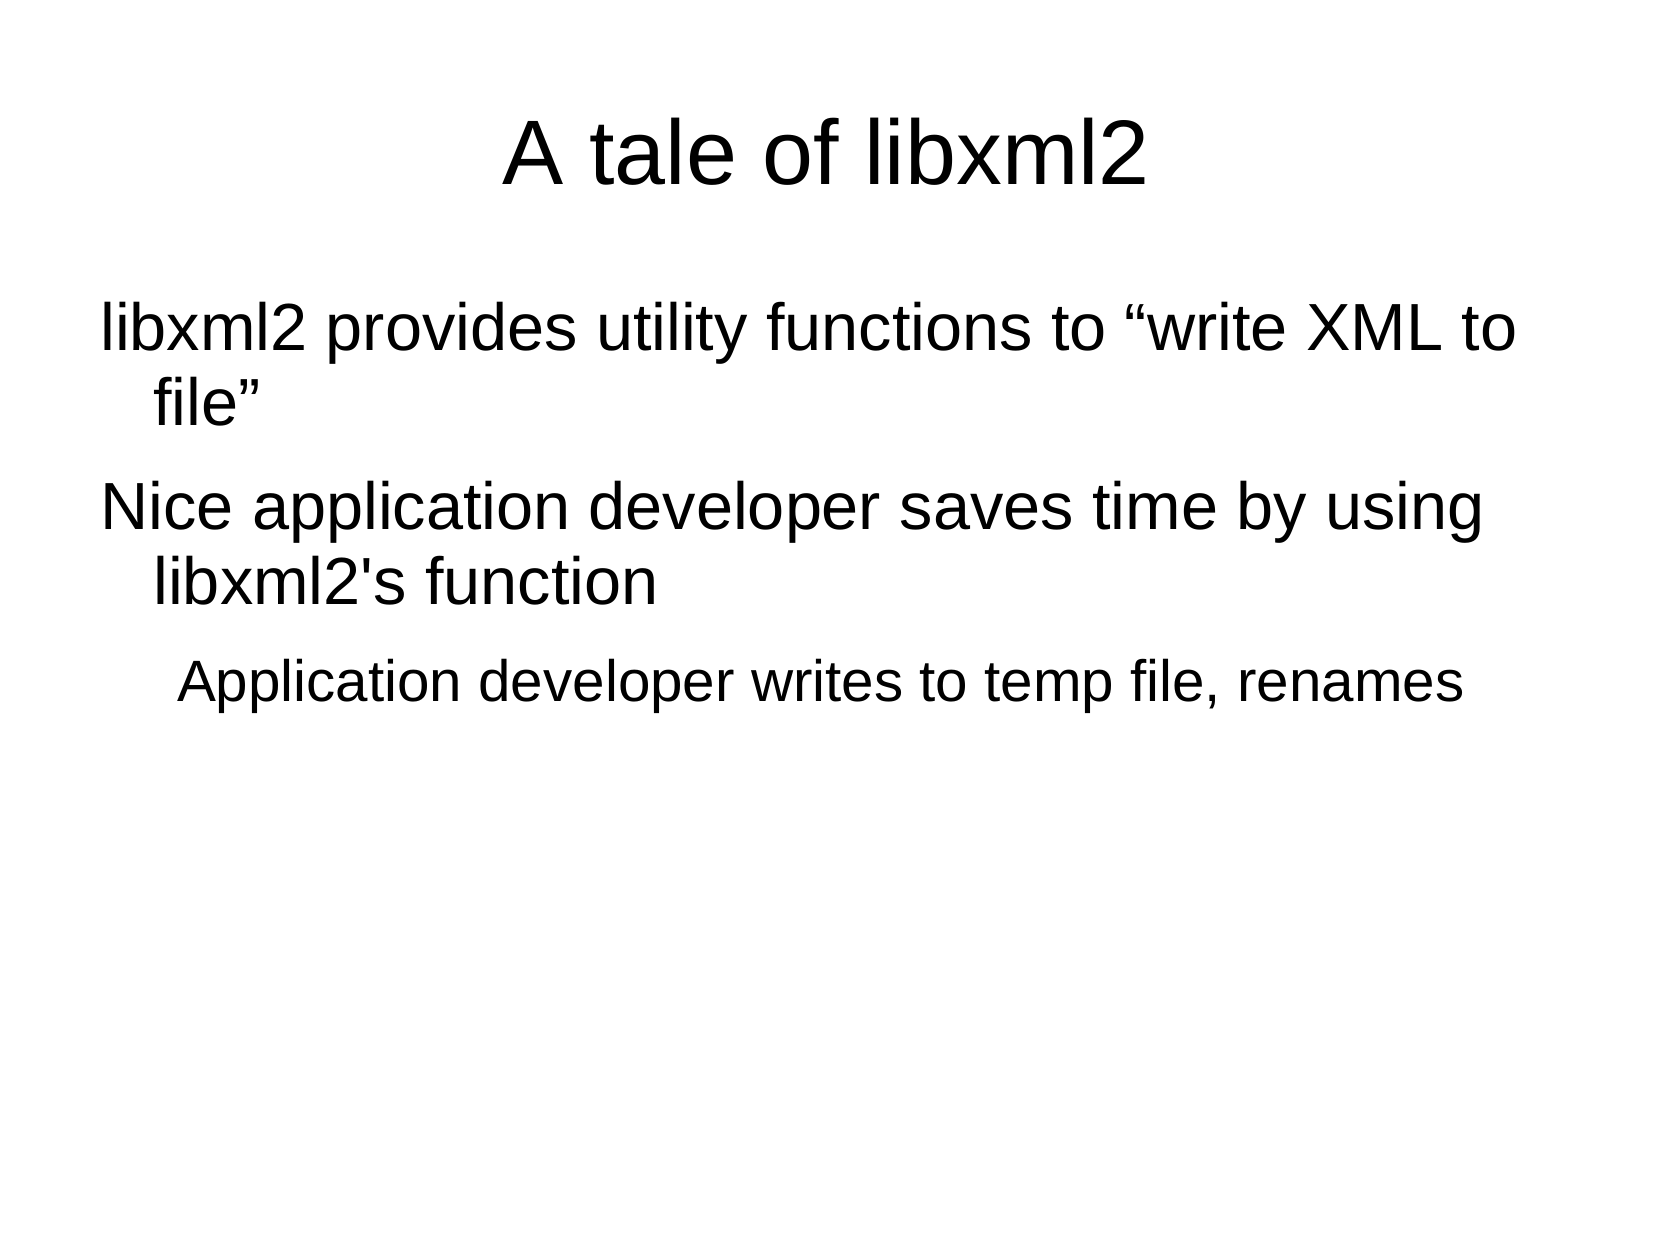

# A tale of libxml2
libxml2 provides utility functions to “write XML to file”
Nice application developer saves time by using libxml2's function
Application developer writes to temp file, renames